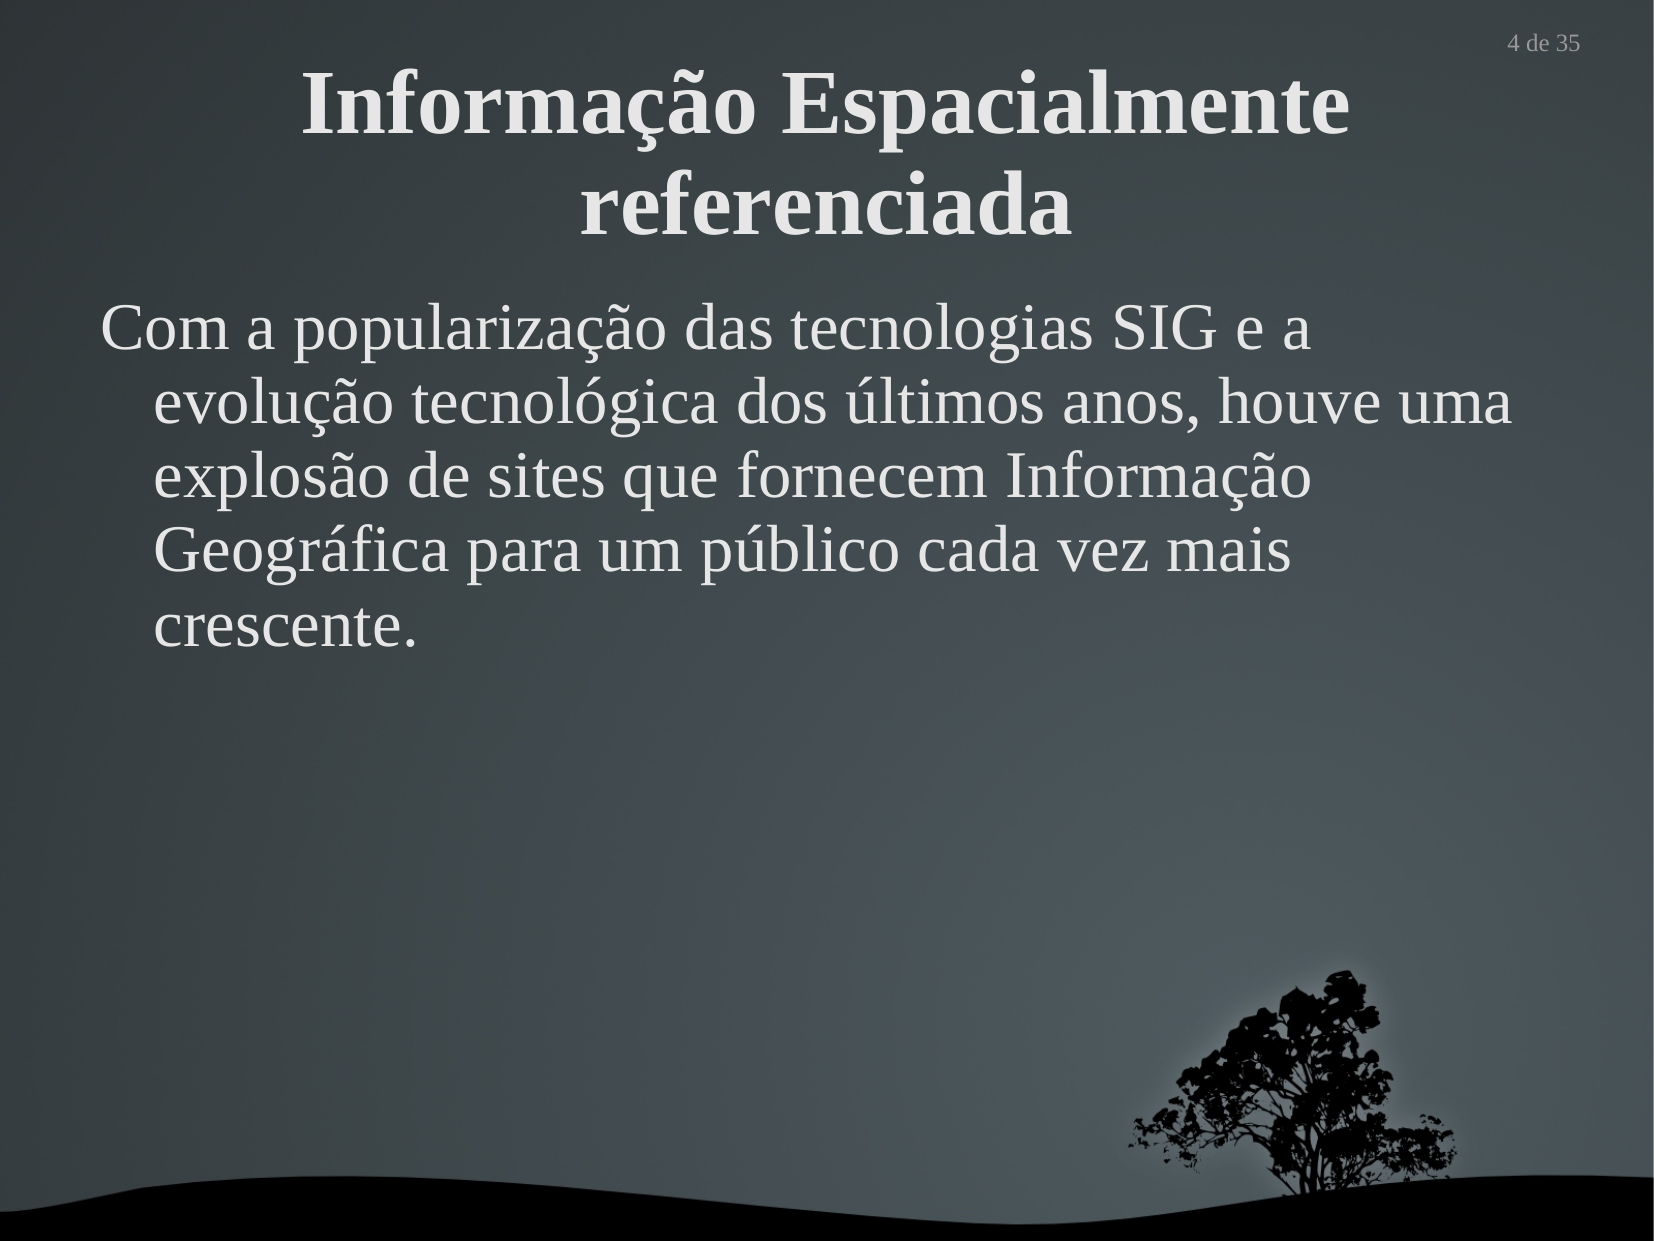

# Informação Espacialmente referenciada
Com a popularização das tecnologias SIG e a evolução tecnológica dos últimos anos, houve uma explosão de sites que fornecem Informação Geográfica para um público cada vez mais crescente.